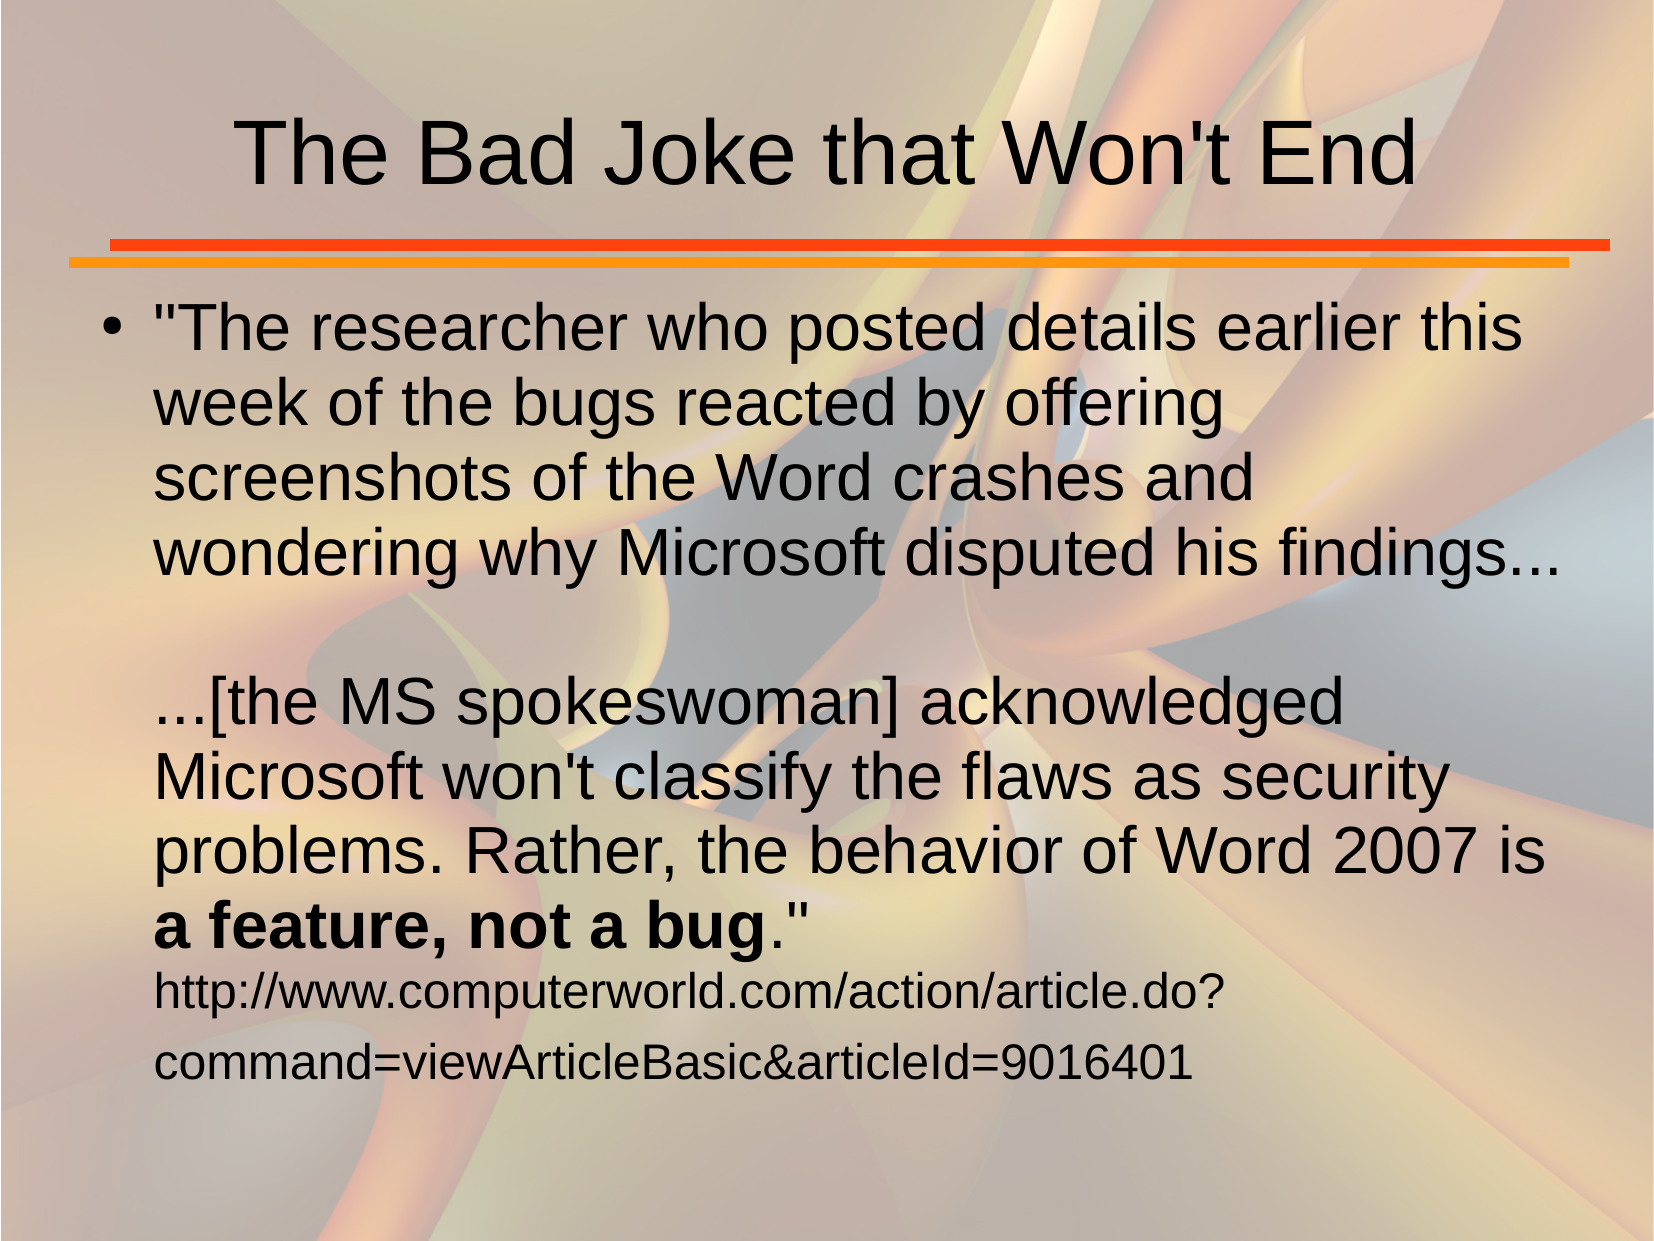

# The Bad Joke that Won't End
"The researcher who posted details earlier this week of the bugs reacted by offering screenshots of the Word crashes and wondering why Microsoft disputed his findings...
...[the MS spokeswoman] acknowledged Microsoft won't classify the flaws as security problems. Rather, the behavior of Word 2007 is a feature, not a bug."
http://www.computerworld.com/action/article.do?command=viewArticleBasic&articleId=9016401